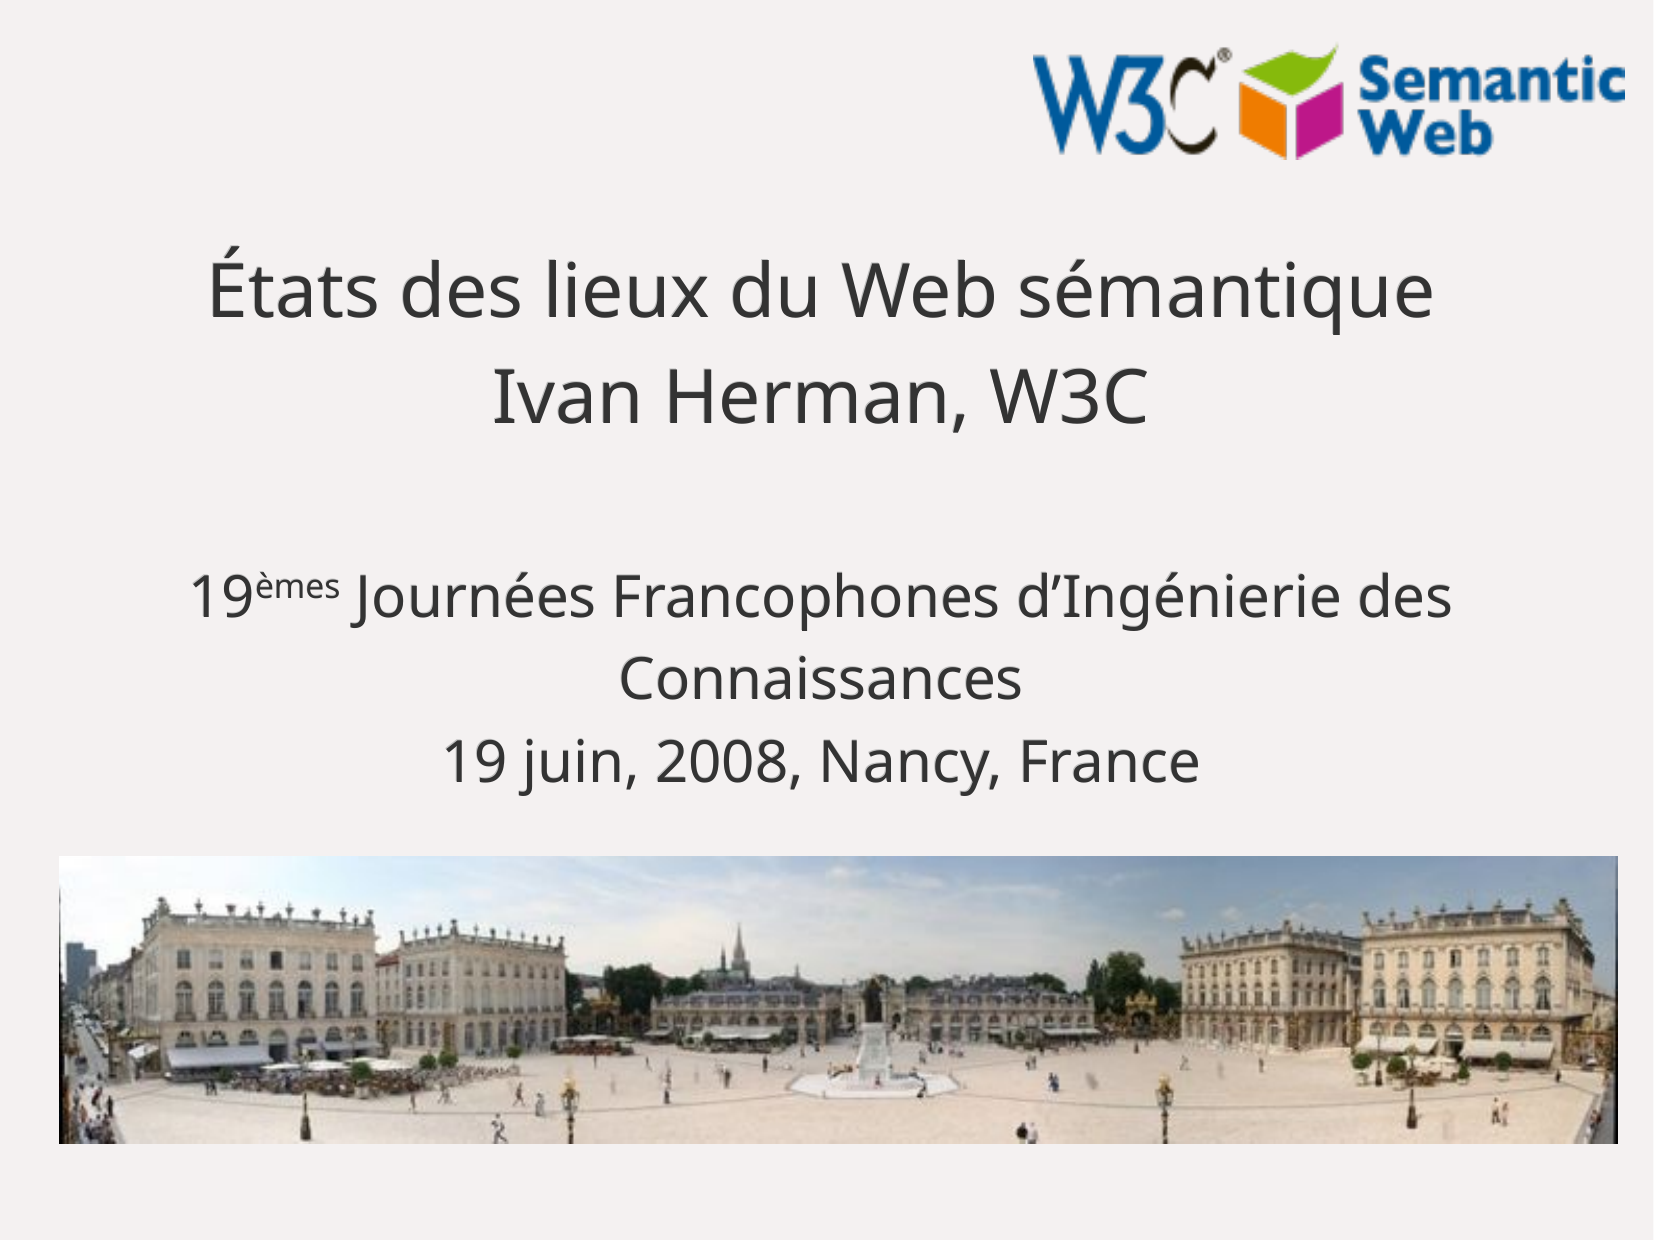

# États des lieux du Web sémantique Ivan Herman, W3C 19èmes Journées Francophones d’Ingénierie des Connaissances 19 juin, 2008, Nancy, France